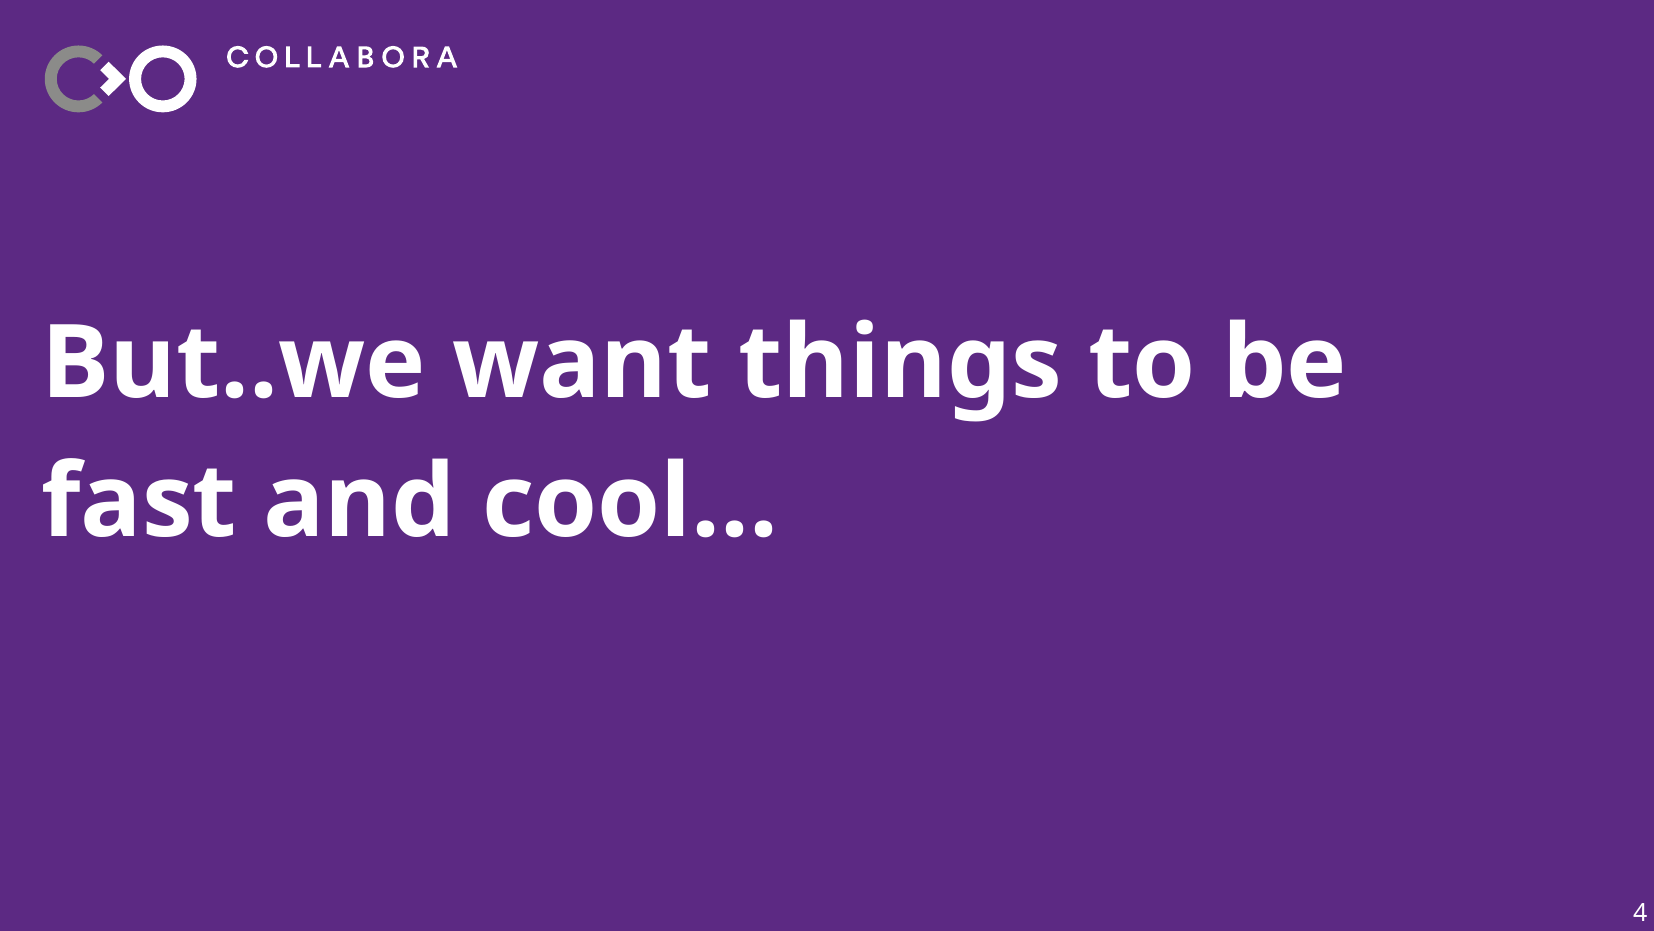

# But..we want things to be fast and cool...